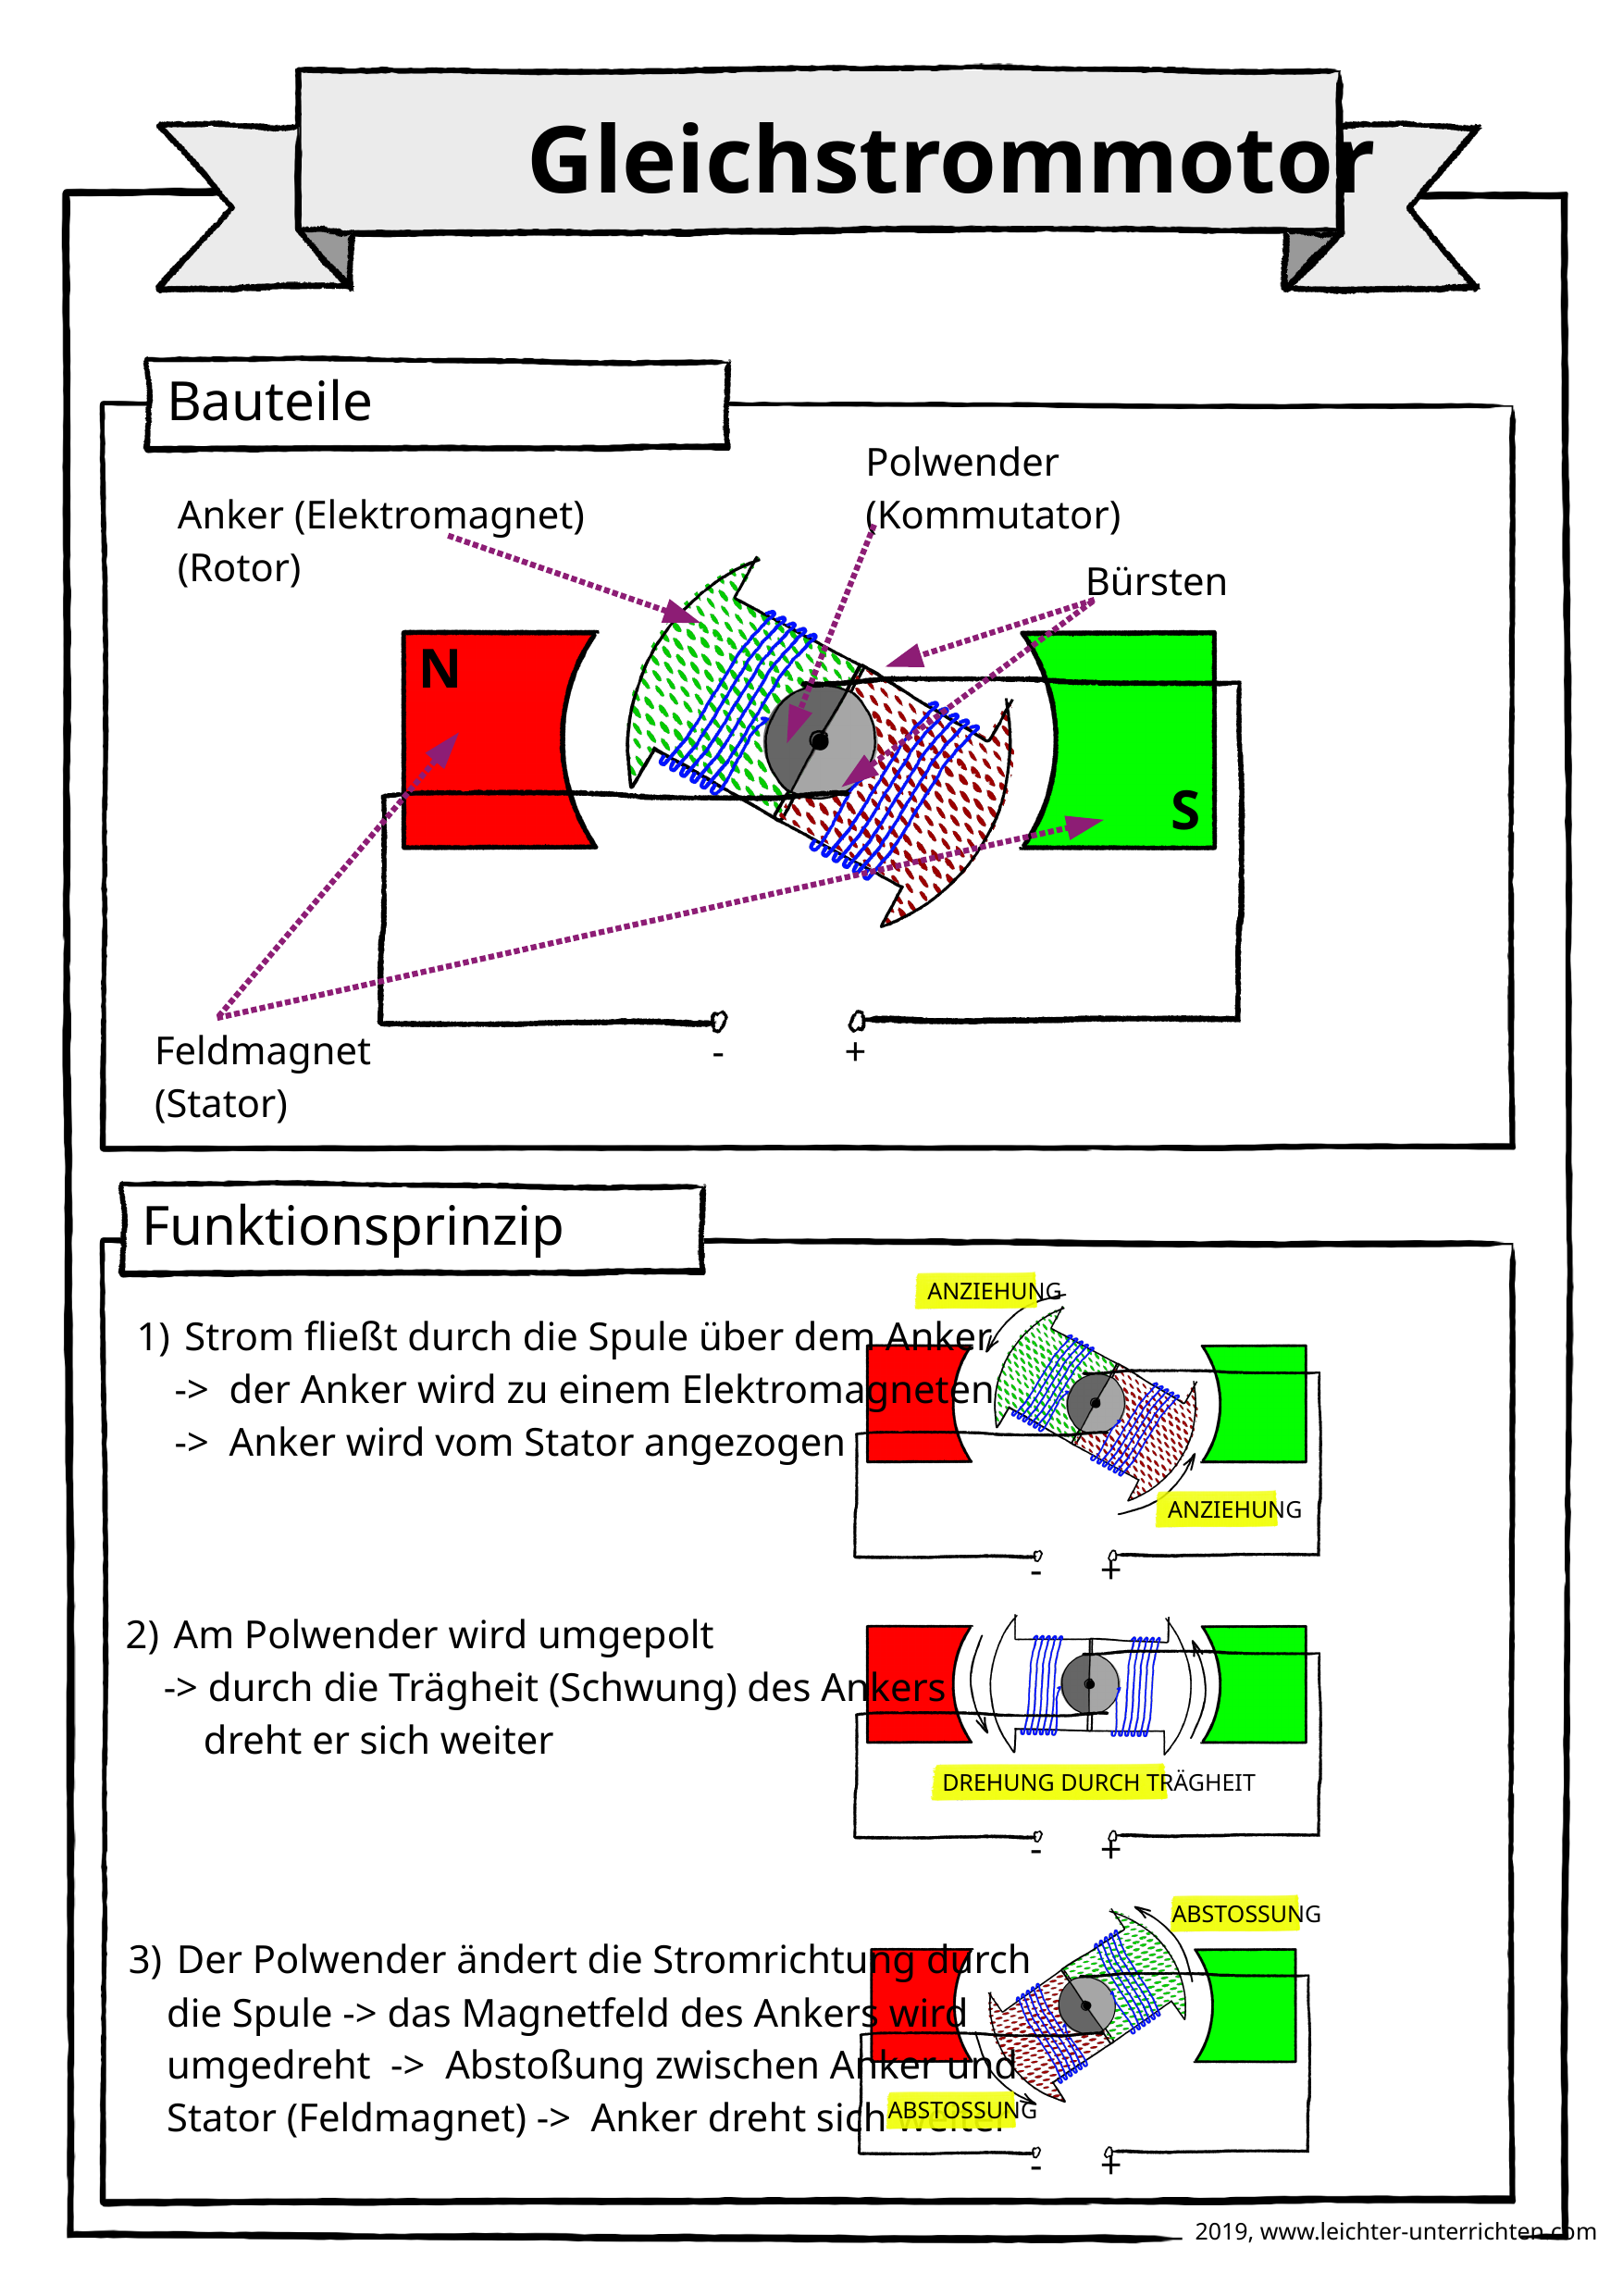

Gleichstrommotor
Bauteile
Polwender
(Kommutator)
Anker (Elektromagnet)
(Rotor)
Bürsten
N
S
Feldmagnet
(Stator)
+
-
Funktionsprinzip
ANZIEHUNG
1)	 Strom fließt durch die Spule über dem Anker
-> der Anker wird zu einem Elektromagneten
-> Anker wird vom Stator angezogen
ANZIEHUNG
-
+
2)	 Am Polwender wird umgepolt
-> durch die Trägheit (Schwung) des Ankers
	 dreht er sich weiter
DREHUNG DURCH TRÄGHEIT
-
+
ABSTOSSUNG
3)	 Der Polwender ändert die Stromrichtung durch
die Spule -> das Magnetfeld des Ankers wird
umgedreht -> Abstoßung zwischen Anker und
Stator (Feldmagnet) -> Anker dreht sich weiter
ABSTOSSUNG
-
+
2019, www.leichter-unterrichten.com